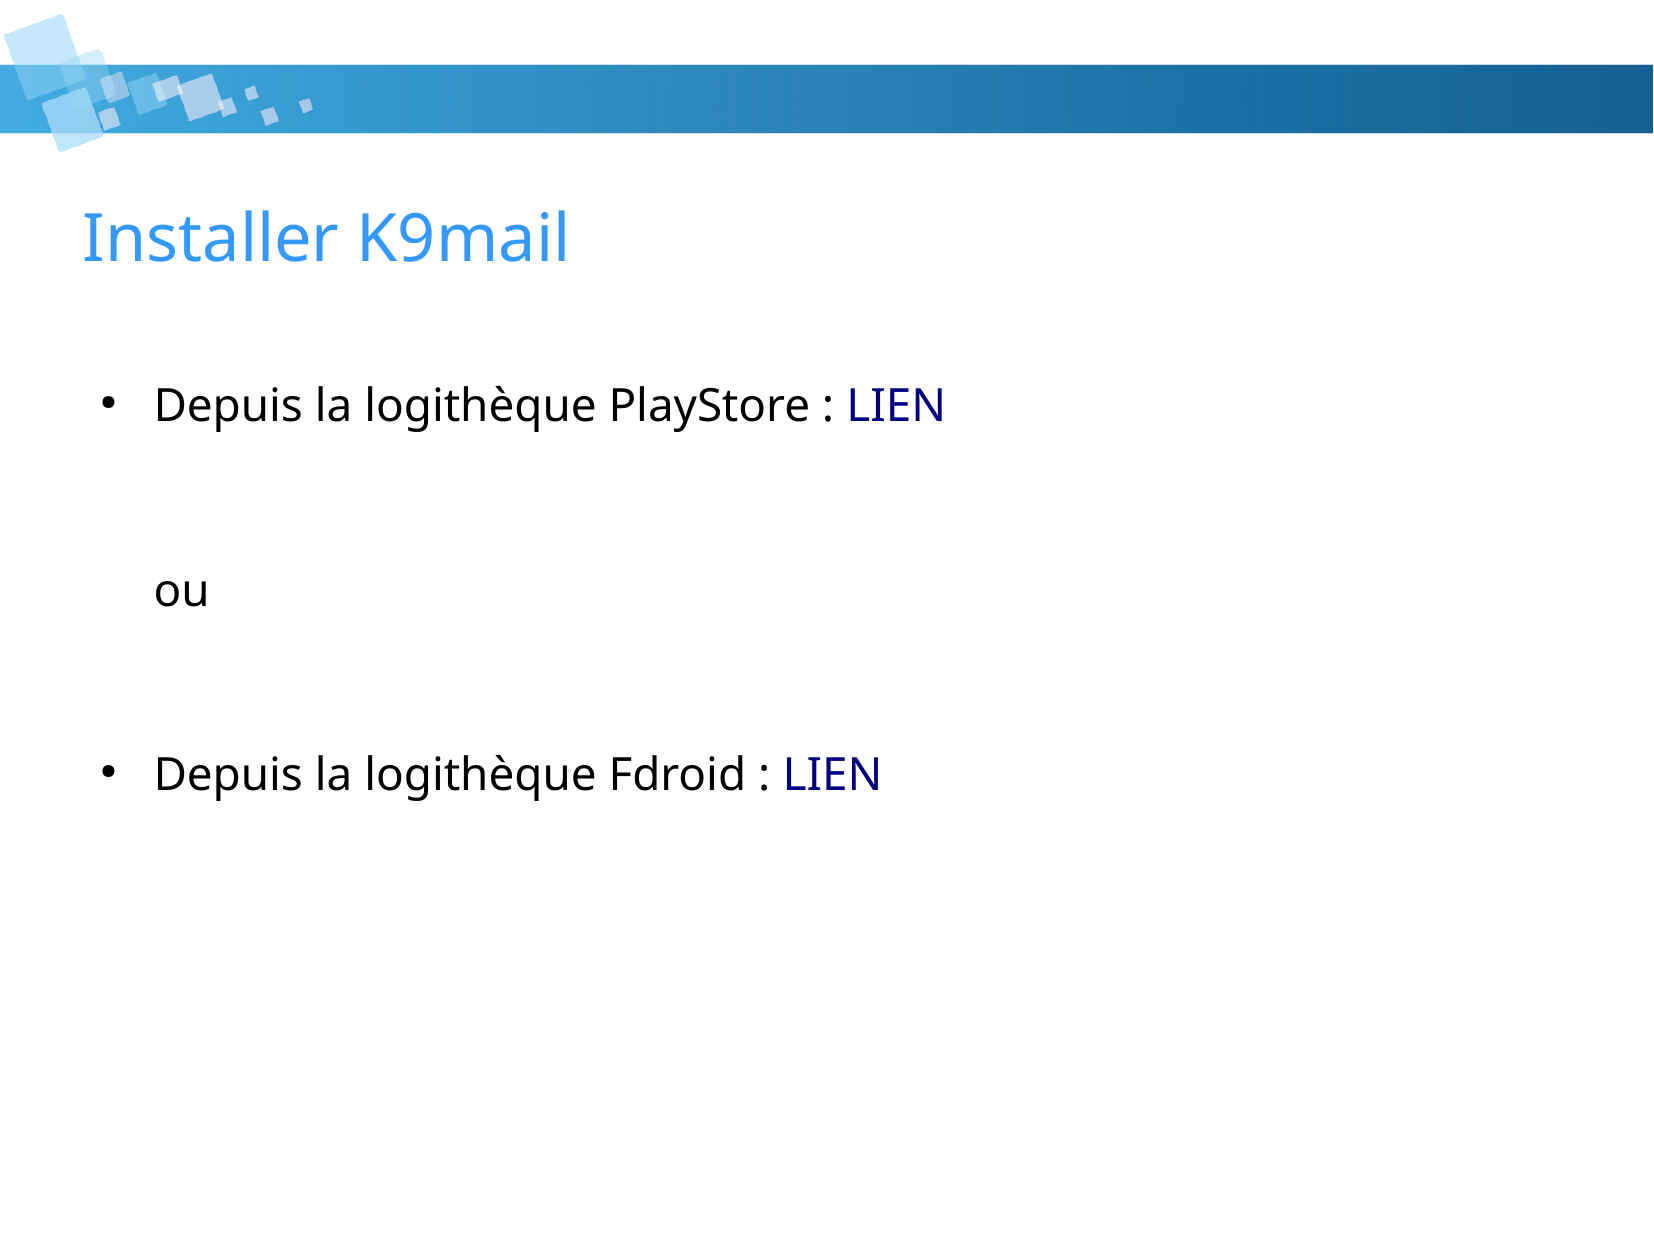

# Installer K9mail
Depuis la logithèque PlayStore : LIEN
ou
Depuis la logithèque Fdroid : LIEN